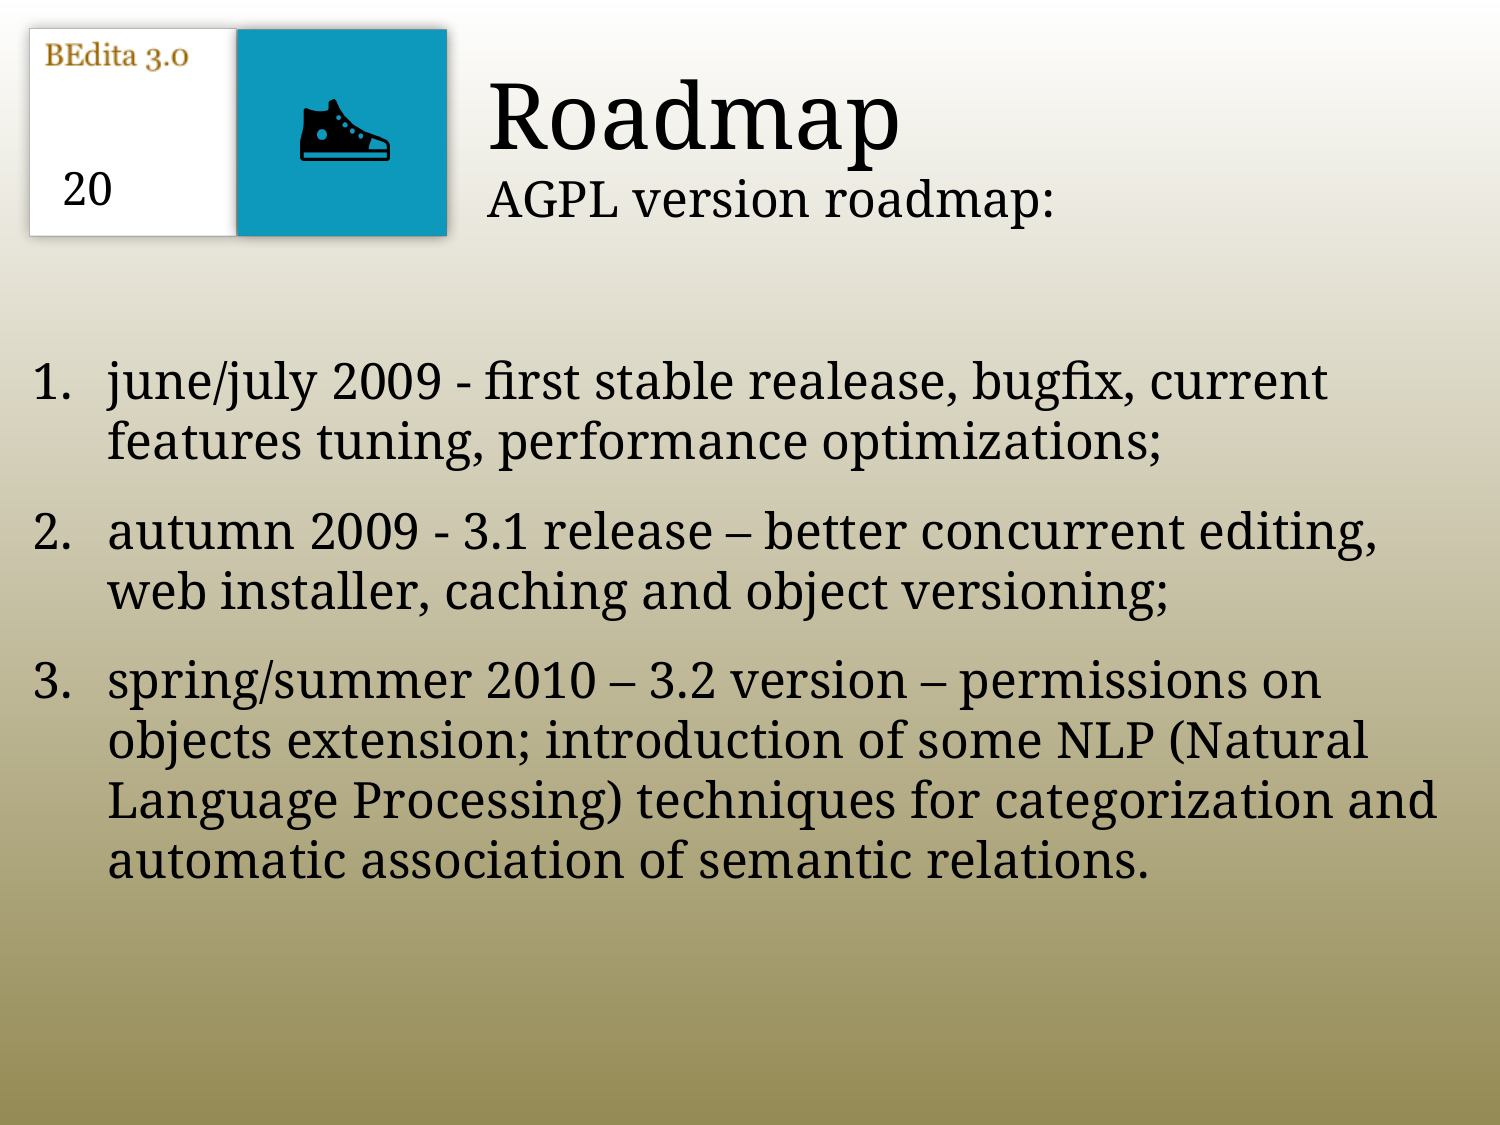

Roadmap
AGPL version roadmap:
june/july 2009 - first stable realease, bugfix, current features tuning, performance optimizations;
autumn 2009 - 3.1 release – better concurrent editing, web installer, caching and object versioning;
spring/summer 2010 – 3.2 version – permissions on objects extension; introduction of some NLP (Natural Language Processing) techniques for categorization and automatic association of semantic relations.